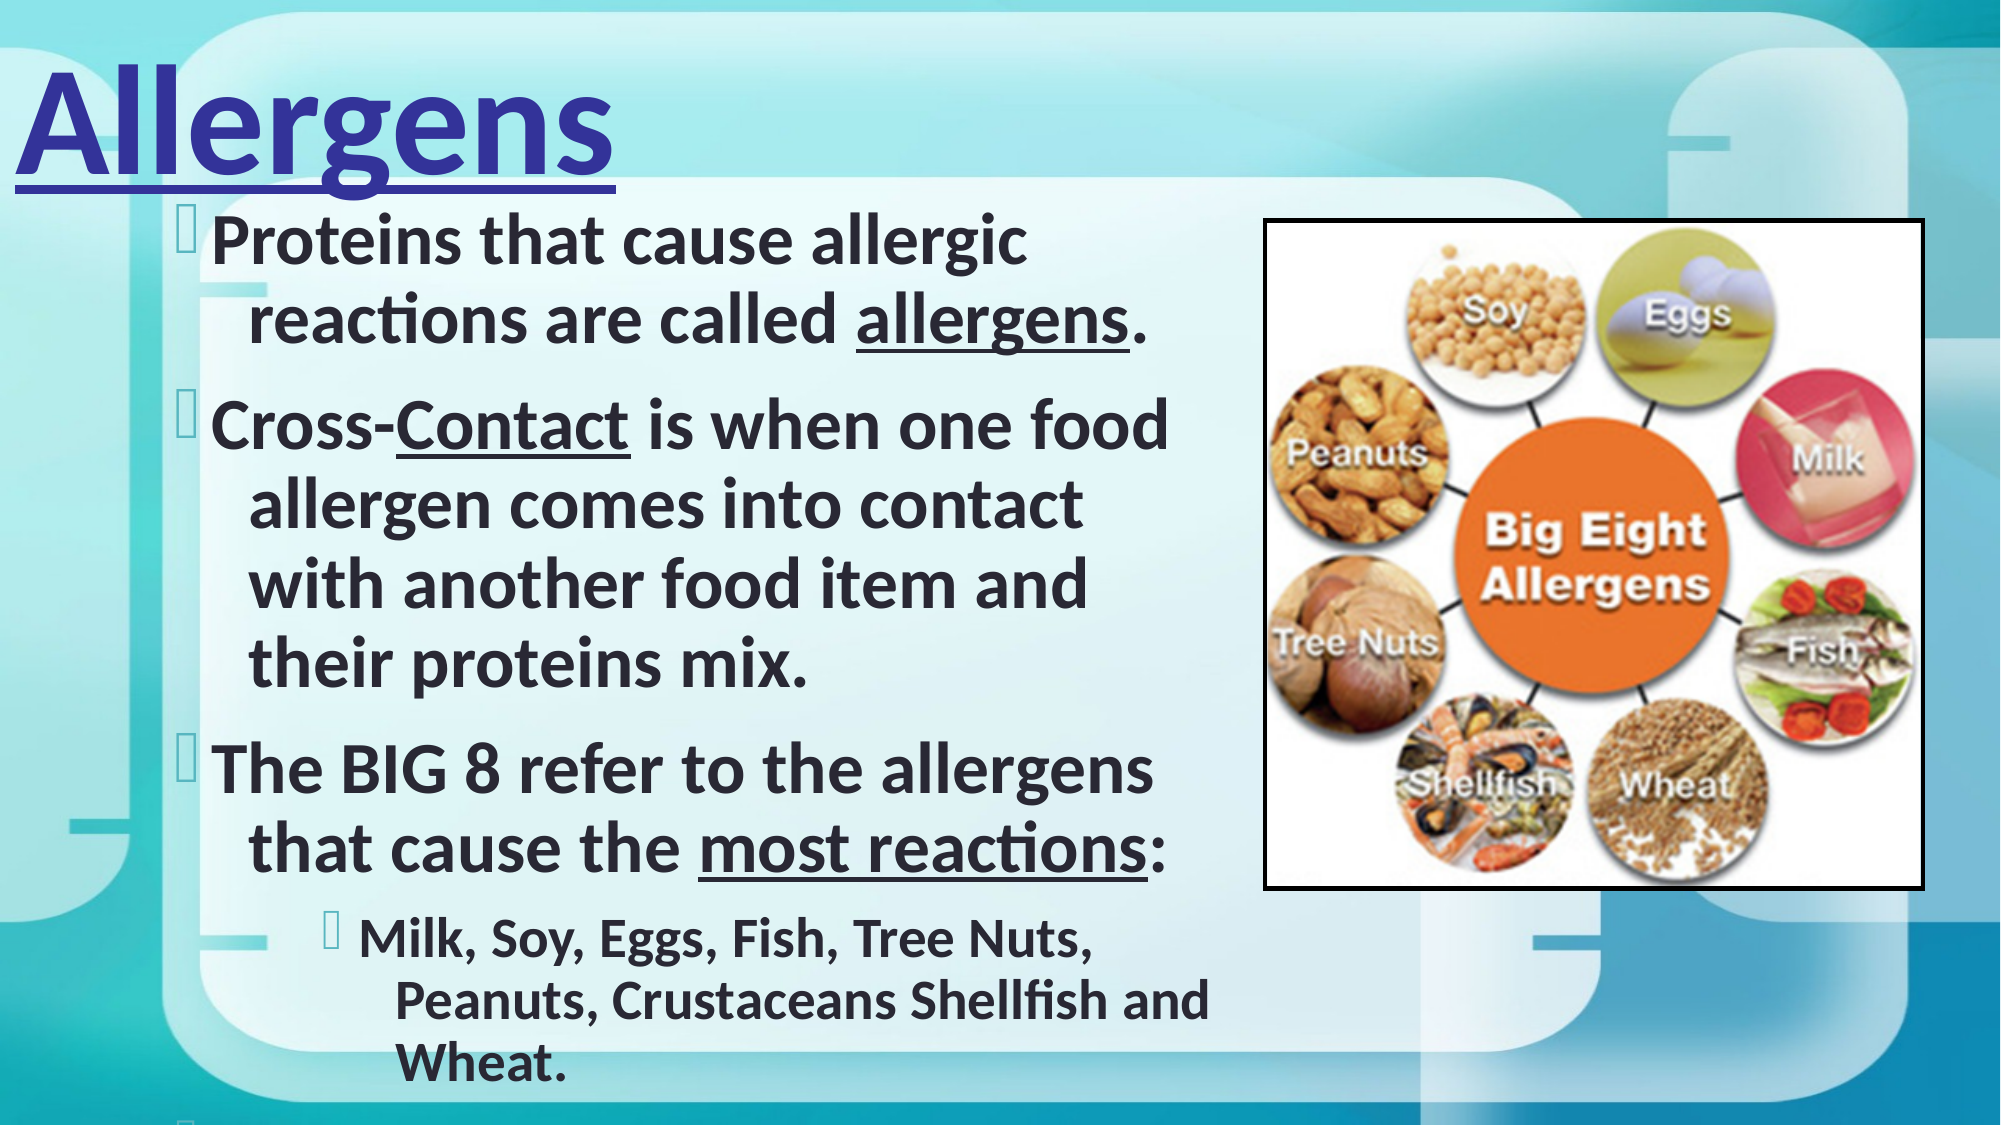

Allergens
# Proteins that cause allergic reactions are called allergens.
Cross-Contact is when one food allergen comes into contact with another food item and their proteins mix.
The BIG 8 refer to the allergens that cause the most reactions:
Milk, Soy, Eggs, Fish, Tree Nuts, Peanuts, Crustaceans Shellfish and Wheat.